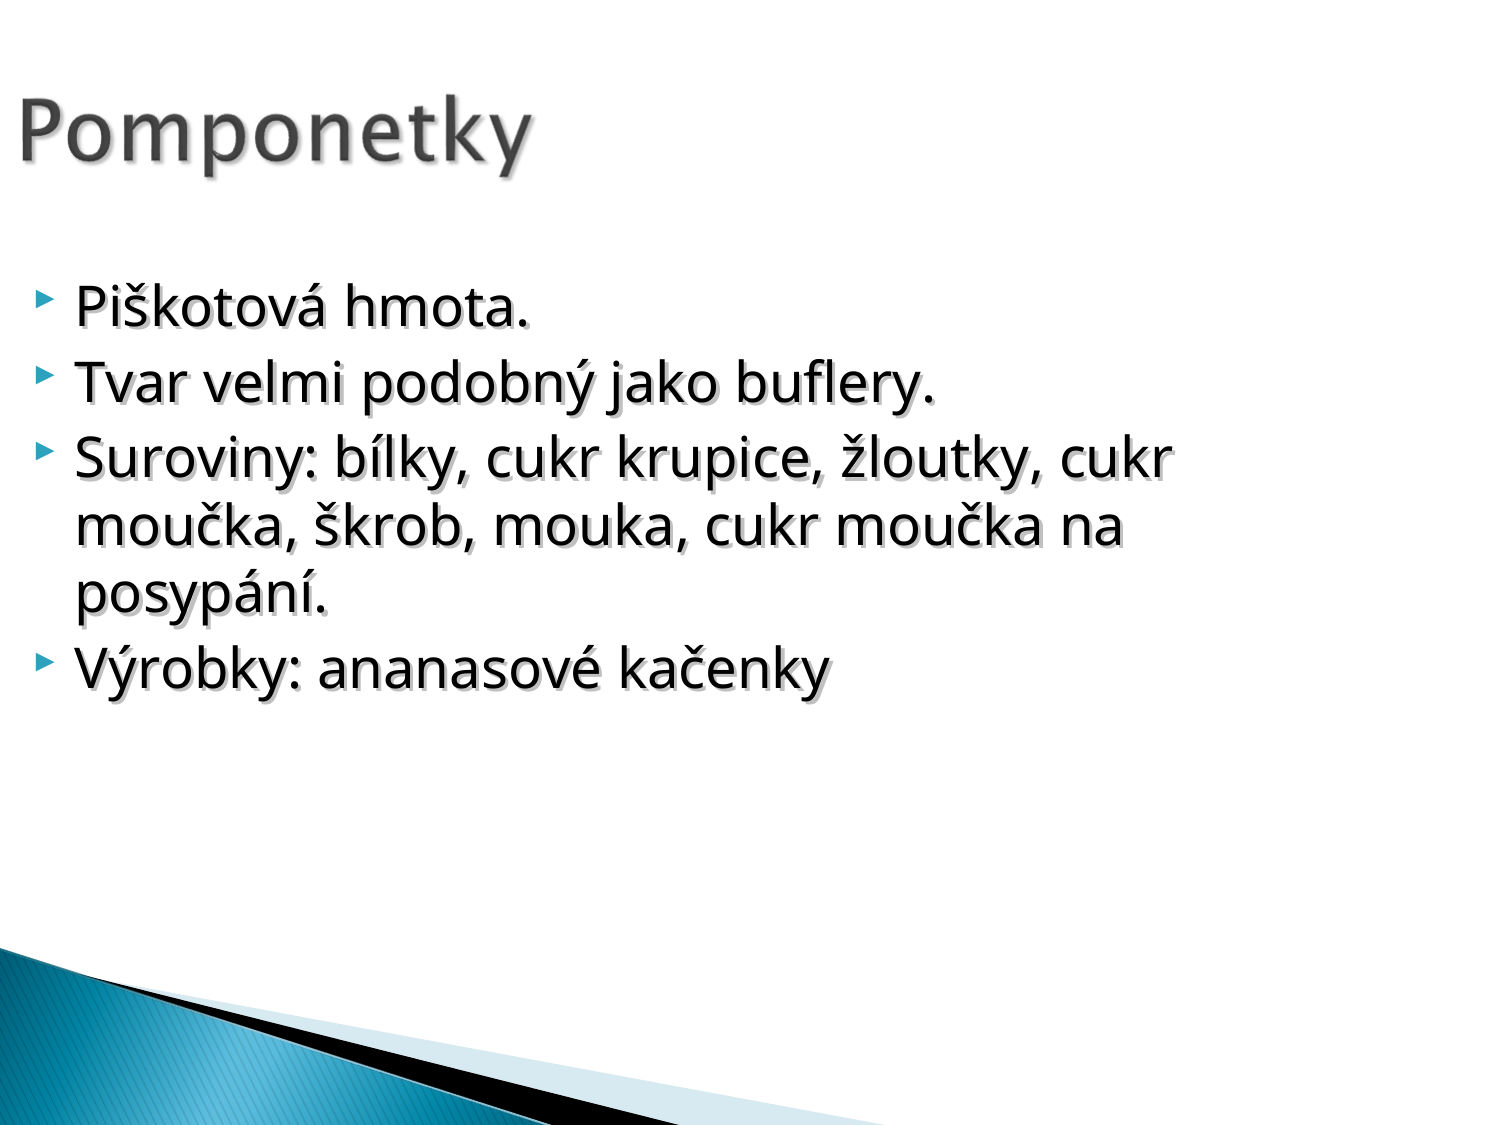

Piškotová hmota.
Tvar velmi podobný jako buflery.
Suroviny: bílky, cukr krupice, žloutky, cukr moučka, škrob, mouka, cukr moučka na posypání.
Výrobky: ananasové kačenky